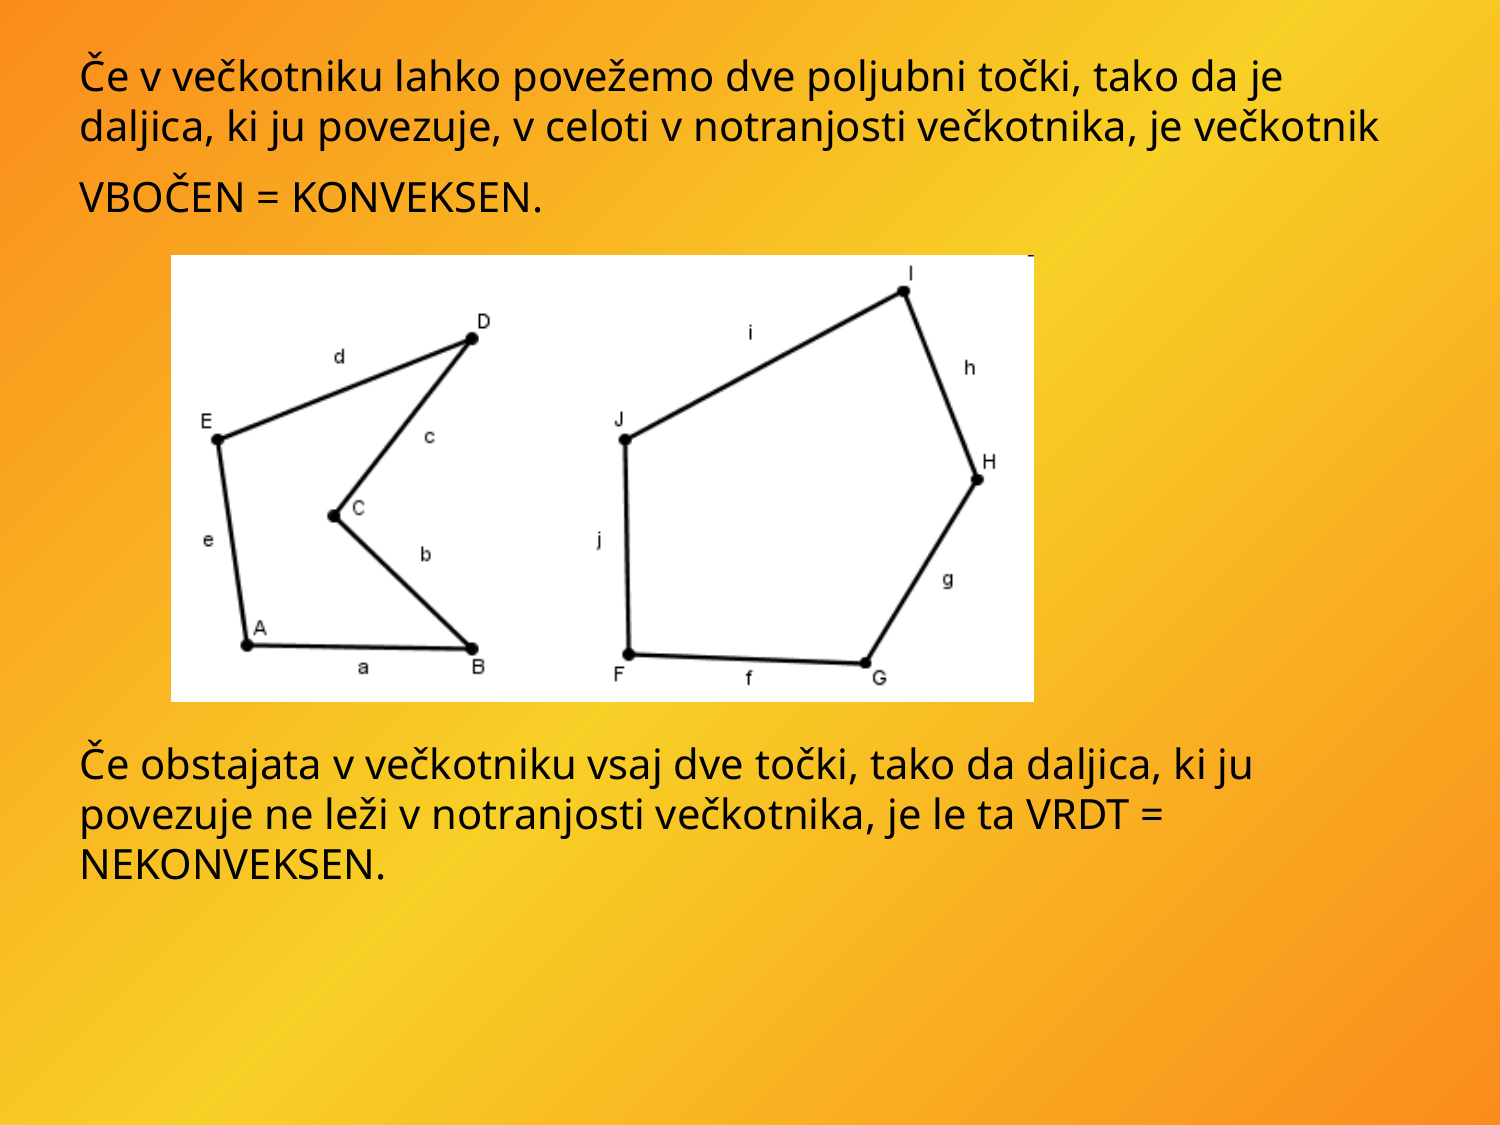

Če v večkotniku lahko povežemo dve poljubni točki, tako da je daljica, ki ju povezuje, v celoti v notranjosti večkotnika, je večkotnik
VBOČEN = KONVEKSEN.
Če obstajata v večkotniku vsaj dve točki, tako da daljica, ki ju povezuje ne leži v notranjosti večkotnika, je le ta VRDT = NEKONVEKSEN.